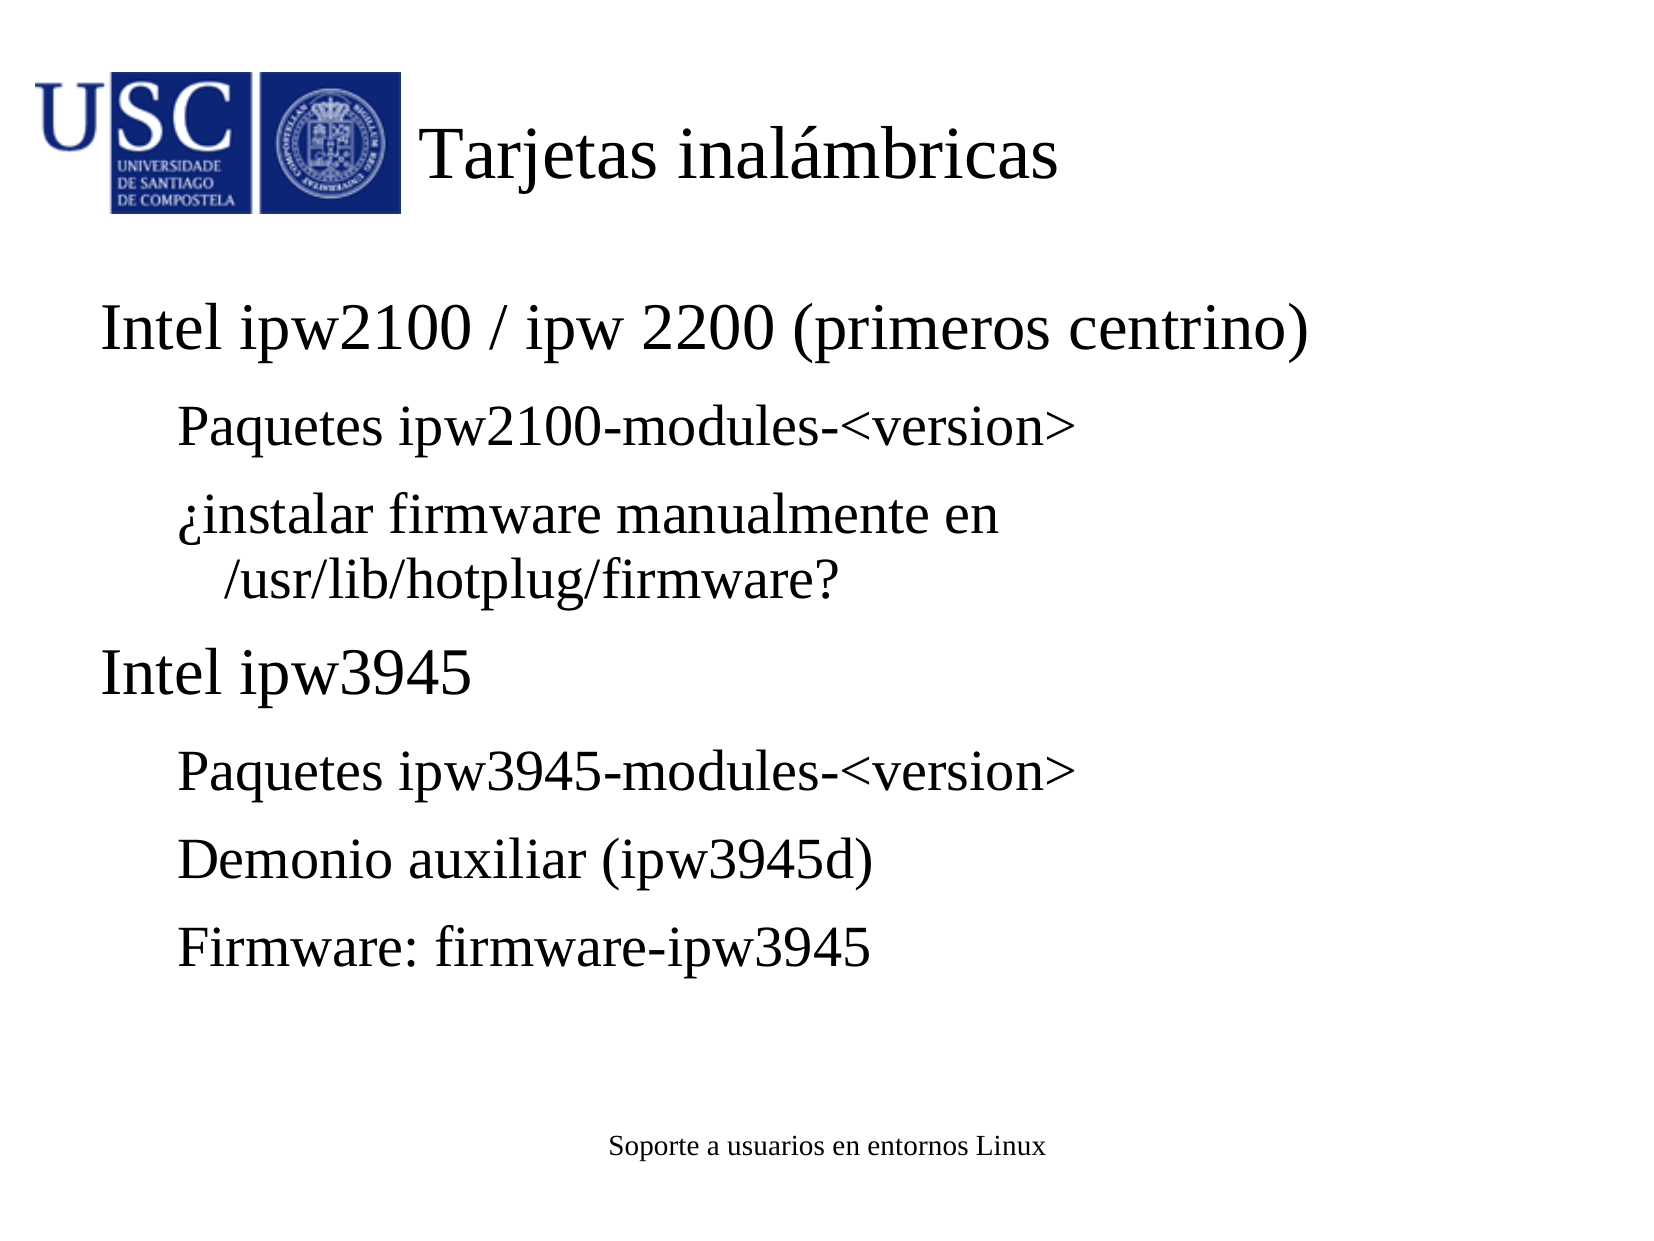

# Tarjetas inalámbricas
Intel ipw2100 / ipw 2200 (primeros centrino)
Paquetes ipw2100-modules-<version>
¿instalar firmware manualmente en /usr/lib/hotplug/firmware?
Intel ipw3945
Paquetes ipw3945-modules-<version>
Demonio auxiliar (ipw3945d)
Firmware: firmware-ipw3945